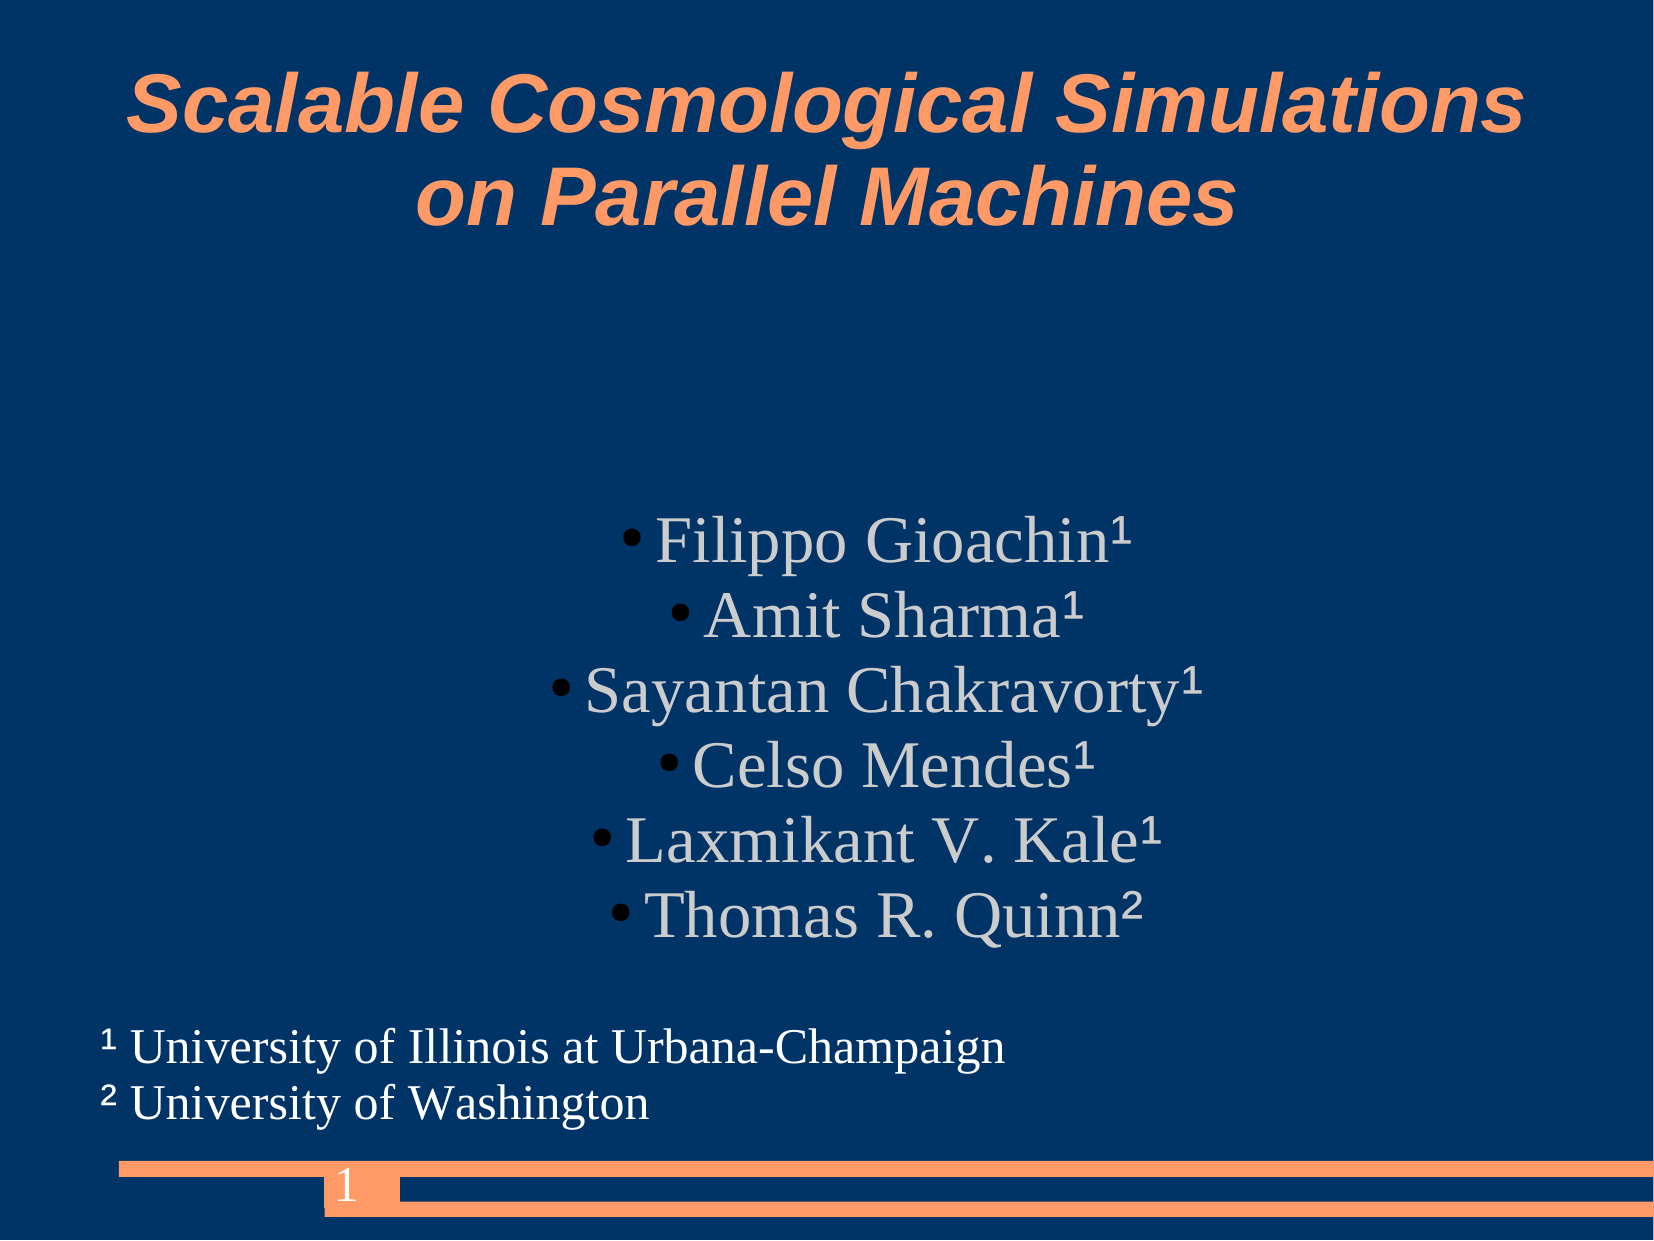

# Scalable Cosmological Simulations on Parallel Machines
Filippo Gioachin¹
Amit Sharma¹
Sayantan Chakravorty¹
Celso Mendes¹
Laxmikant V. Kale¹
Thomas R. Quinn²
¹ University of Illinois at Urbana-Champaign
² University of Washington